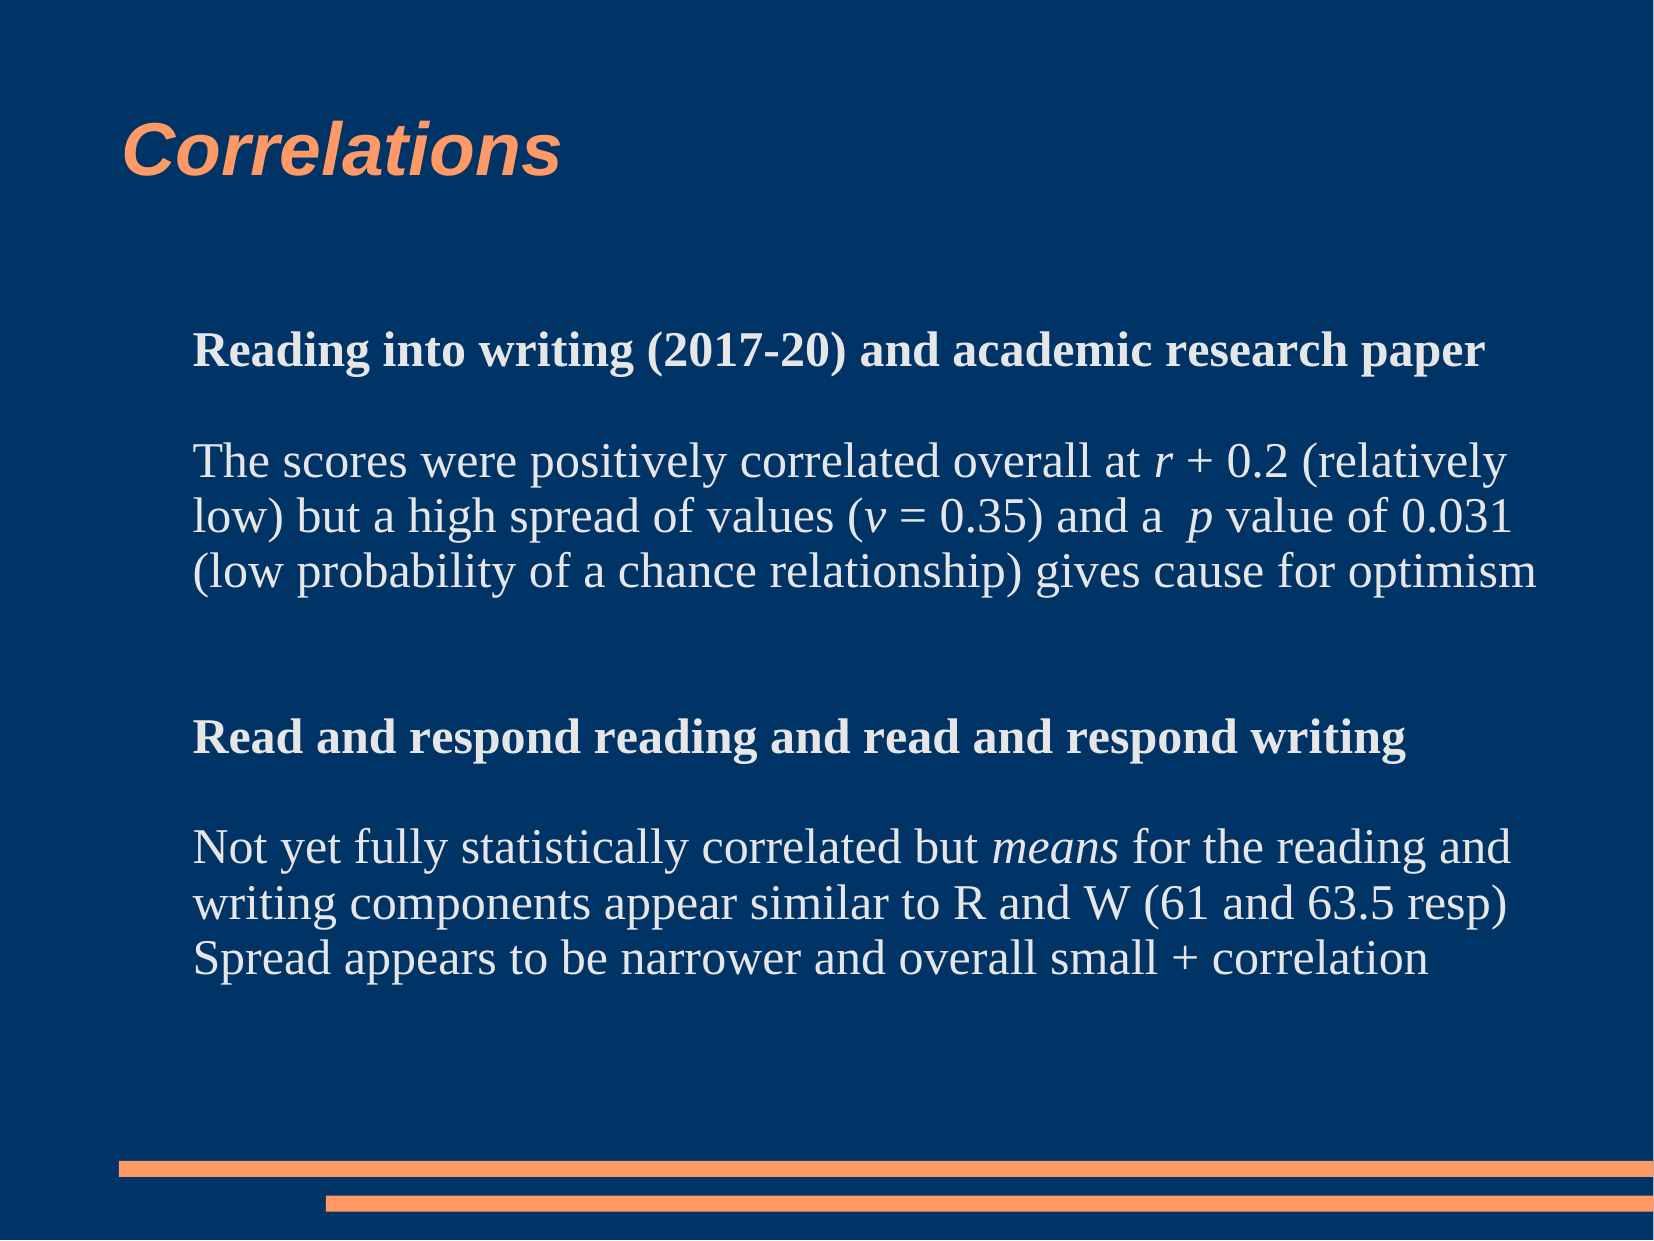

# Correlations
Reading into writing (2017-20) and academic research paper
The scores were positively correlated overall at r + 0.2 (relatively low) but a high spread of values (v = 0.35) and a p value of 0.031 (low probability of a chance relationship) gives cause for optimism
Read and respond reading and read and respond writing
Not yet fully statistically correlated but means for the reading and writing components appear similar to R and W (61 and 63.5 resp)
Spread appears to be narrower and overall small + correlation